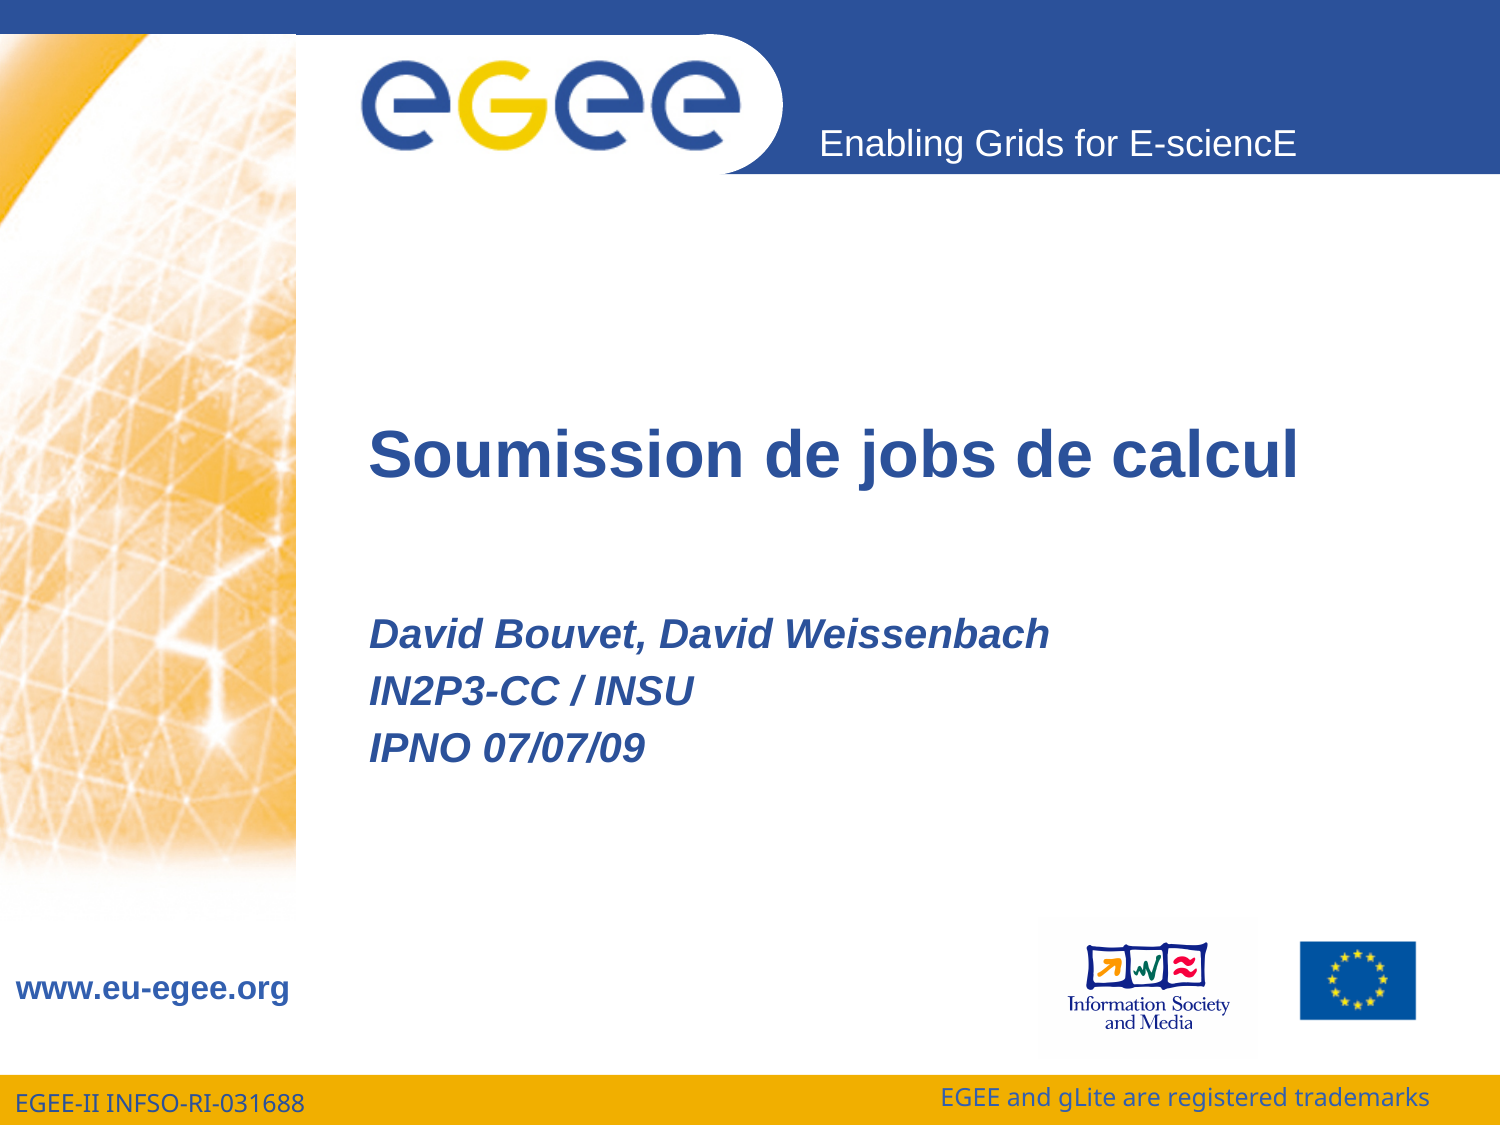

# Soumission de jobs de calcul
David Bouvet, David Weissenbach
IN2P3-CC / INSU
IPNO 07/07/09